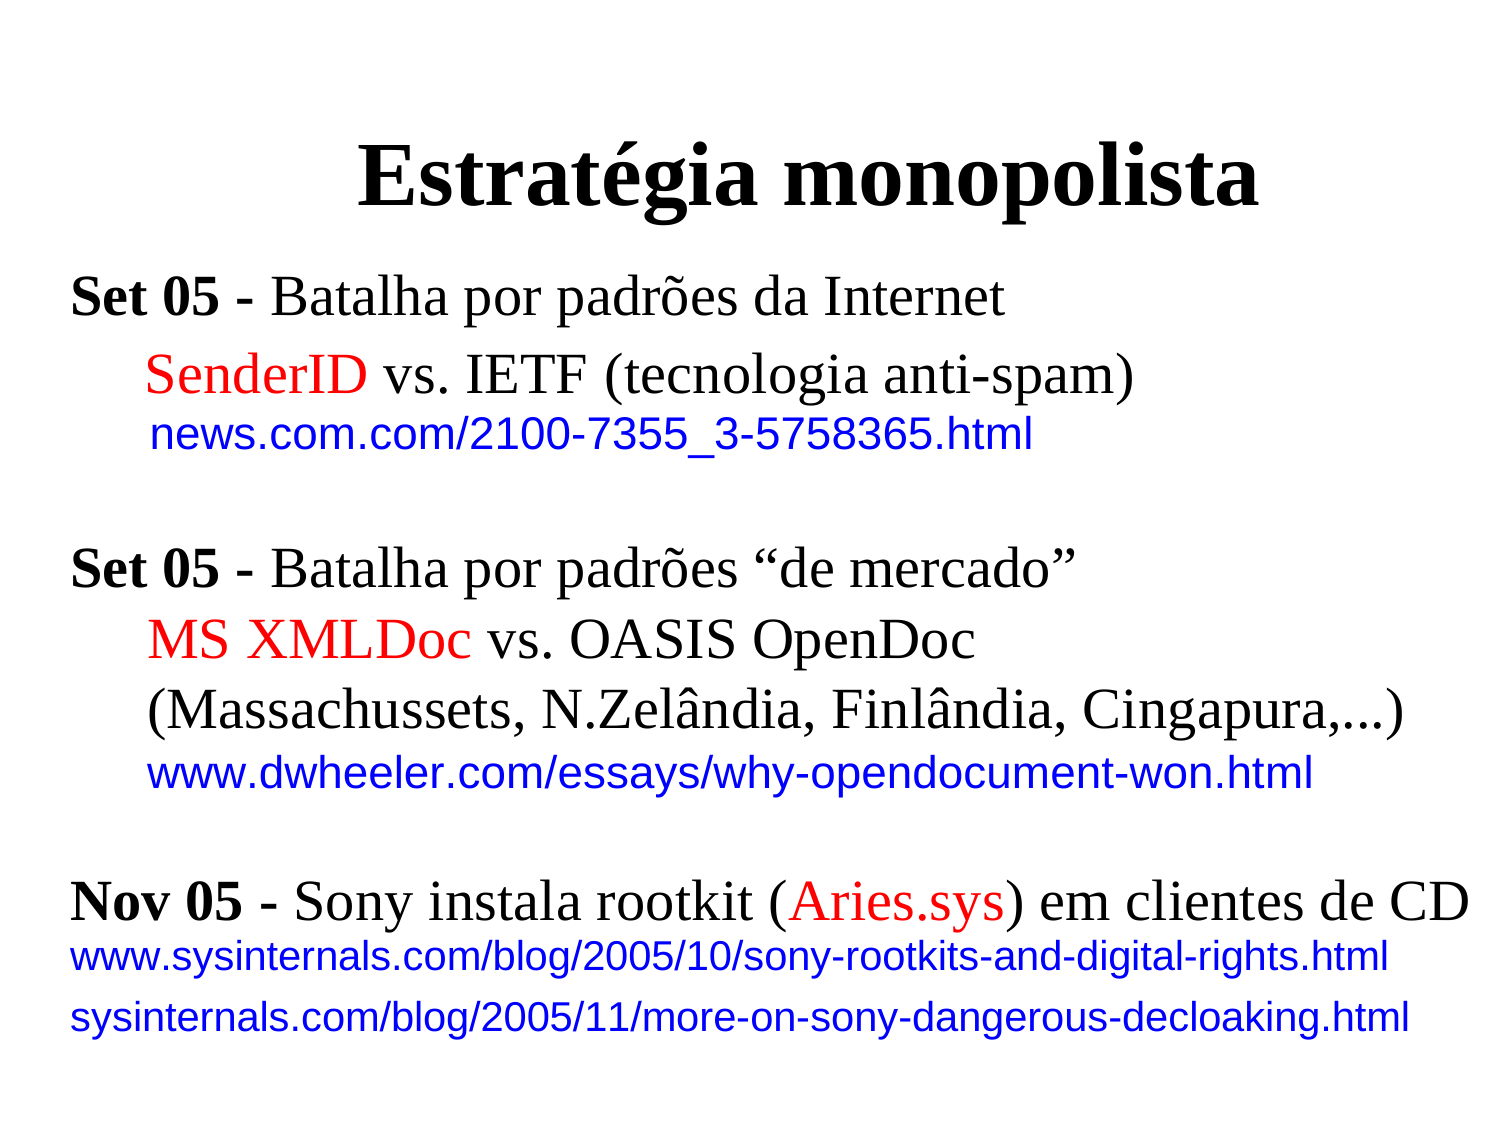

# Estratégia monopolista
Set 05 - Batalha por padrões da Internet
SenderID vs. IETF (tecnologia anti-spam)
news.com.com/2100-7355_3-5758365.html
Set 05 - Batalha por padrões “de mercado”
MS XMLDoc vs. OASIS OpenDoc
(Massachussets, N.Zelândia, Finlândia, Cingapura,...)
www.dwheeler.com/essays/why-opendocument-won.html
Nov 05 - Sony instala rootkit (Aries.sys) em clientes de CD
www.sysinternals.com/blog/2005/10/sony-rootkits-and-digital-rights.html
sysinternals.com/blog/2005/11/more-on-sony-dangerous-decloaking.html